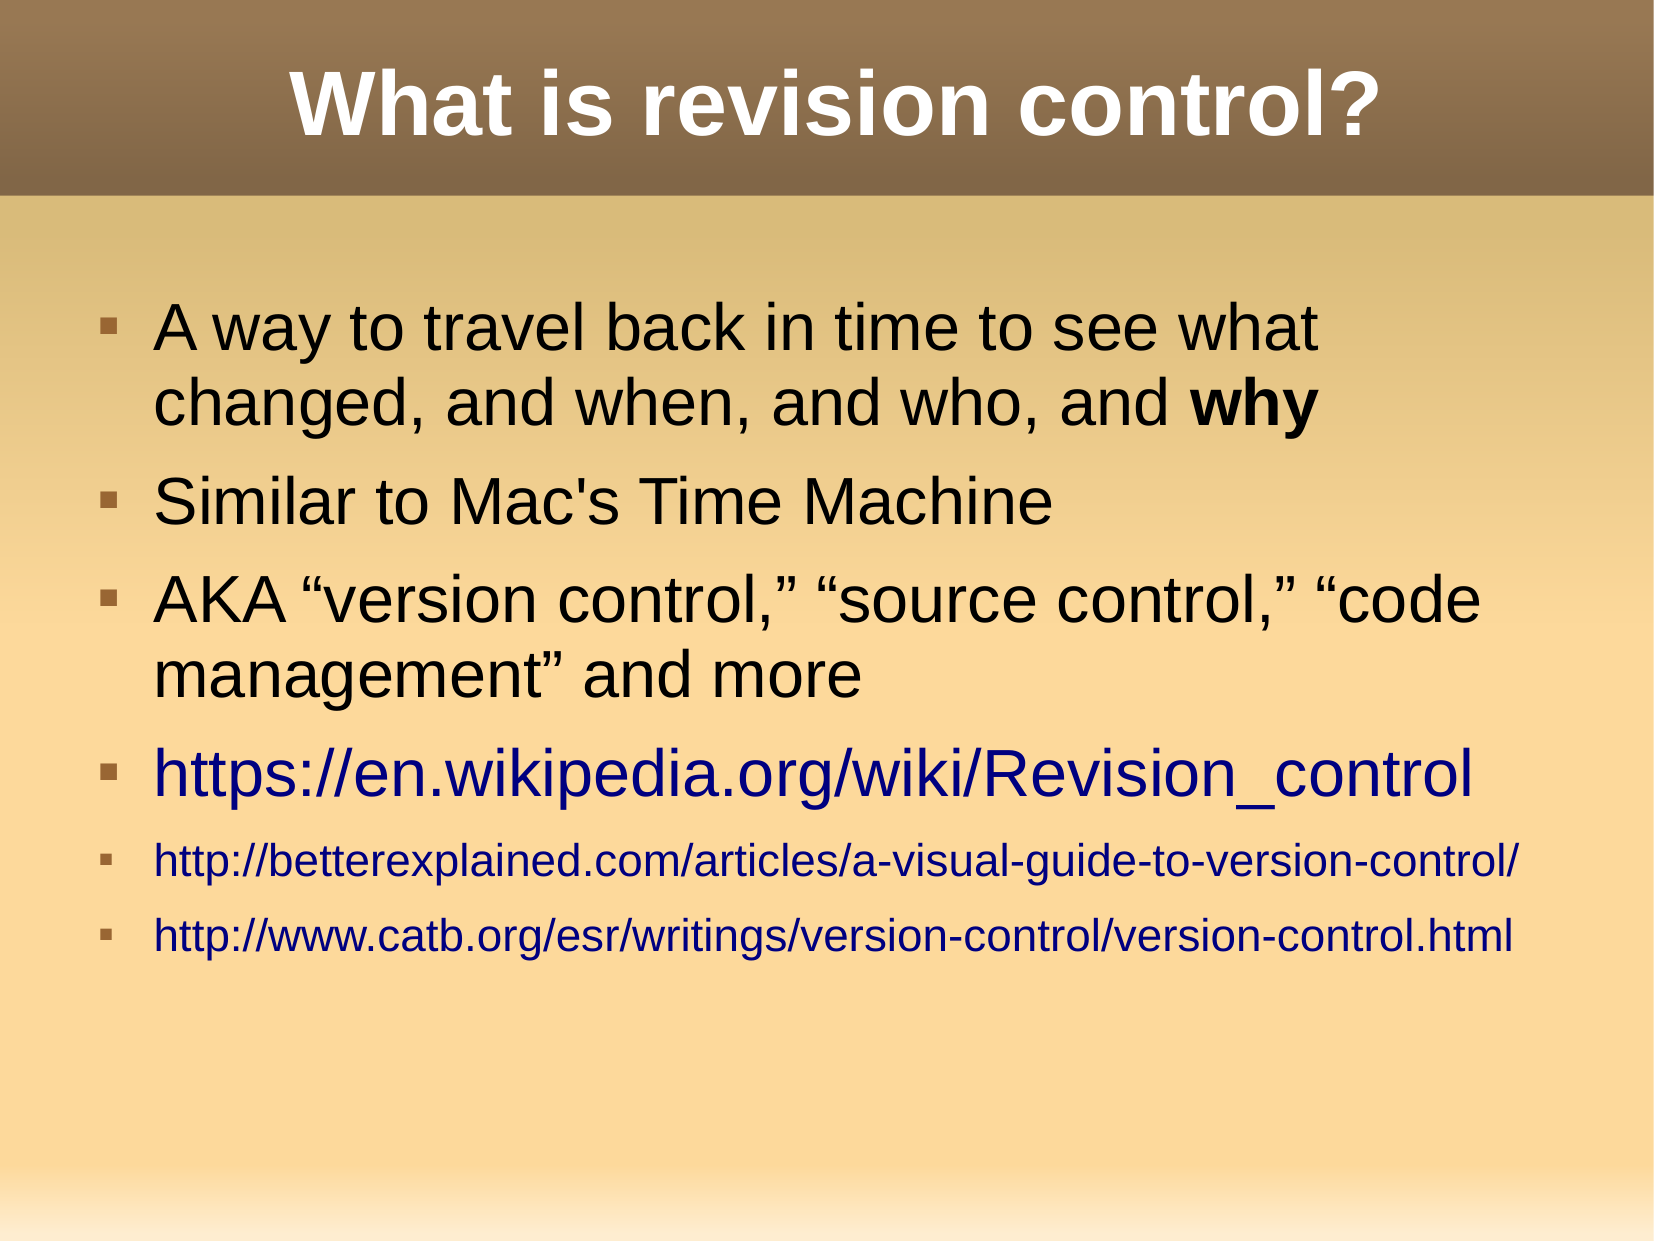

# What is revision control?
A way to travel back in time to see what changed, and when, and who, and why
Similar to Mac's Time Machine
AKA “version control,” “source control,” “code management” and more
https://en.wikipedia.org/wiki/Revision_control
http://betterexplained.com/articles/a-visual-guide-to-version-control/
http://www.catb.org/esr/writings/version-control/version-control.html